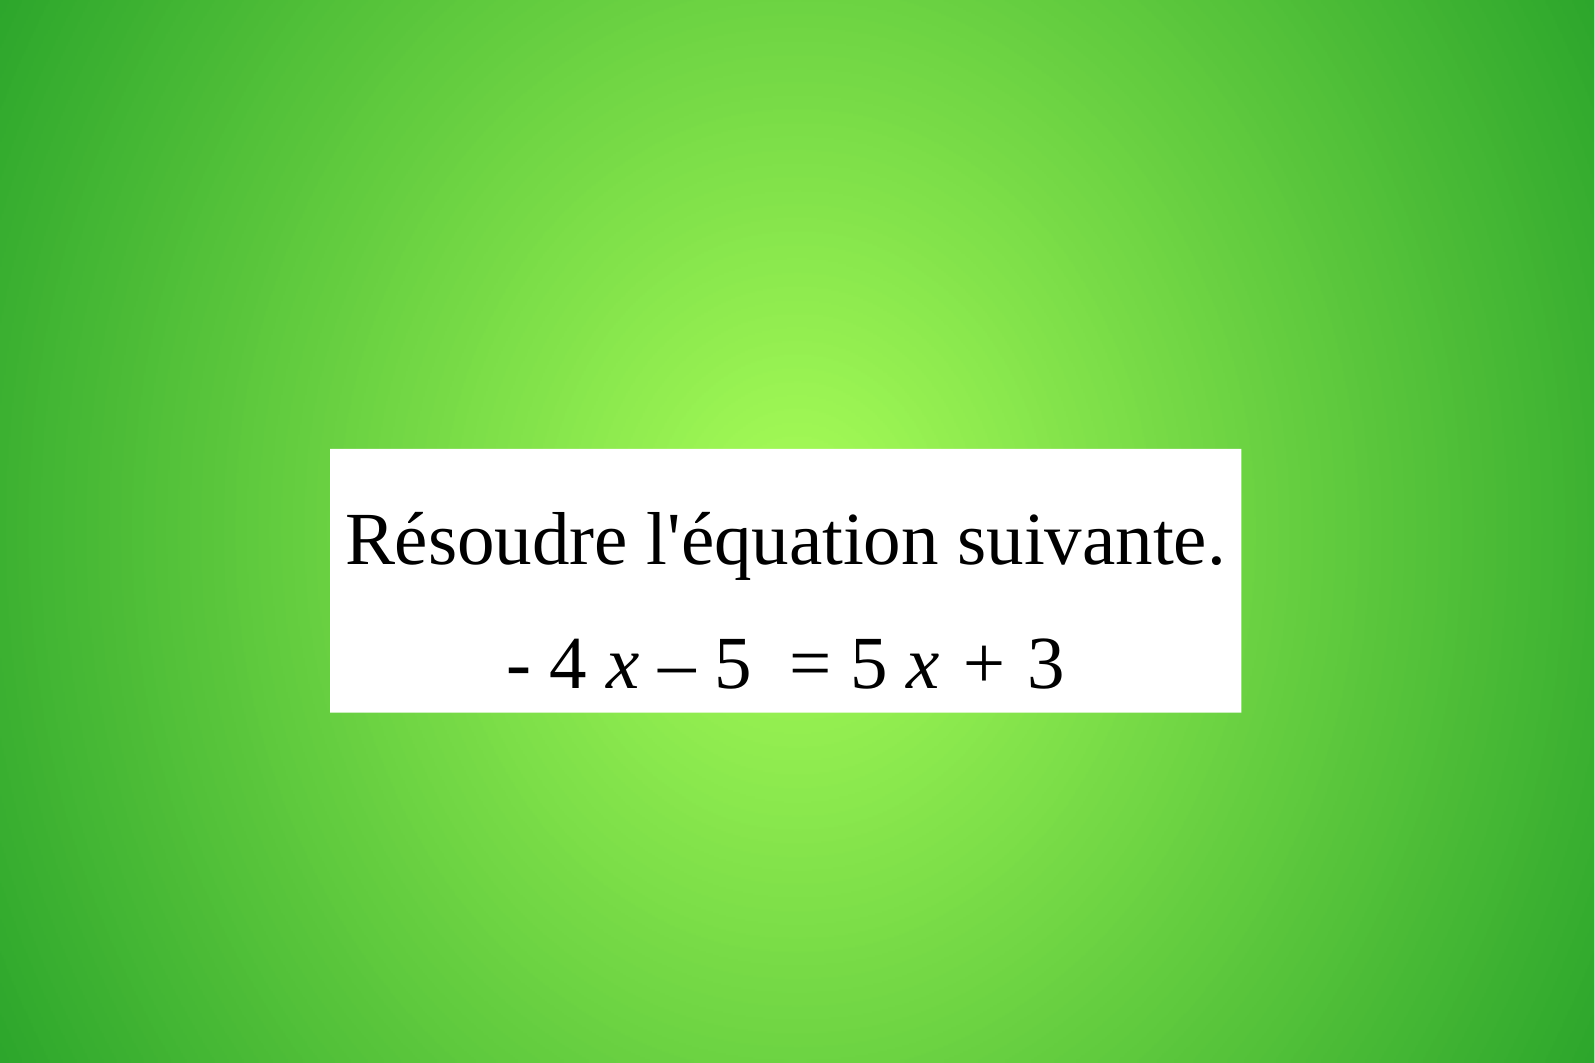

Résoudre l'équation suivante.
- 4 x – 5 = 5 x + 3